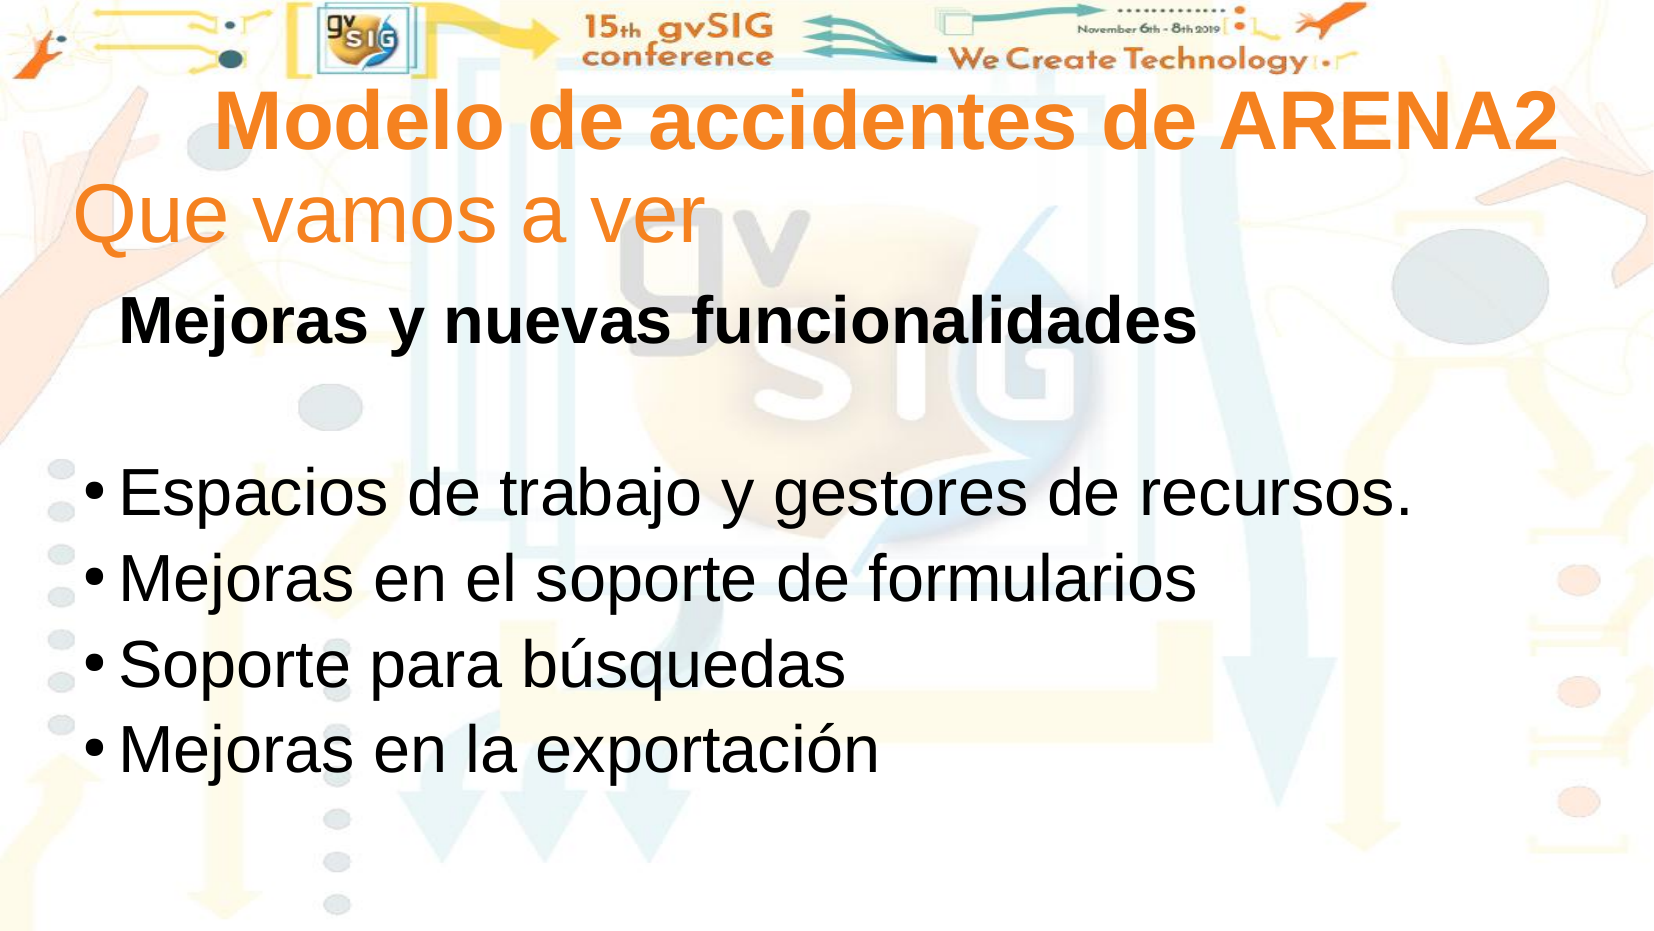

# Modelo de accidentes de ARENA2
Que vamos a ver
Mejoras y nuevas funcionalidades
Espacios de trabajo y gestores de recursos.
Mejoras en el soporte de formularios
Soporte para búsquedas
Mejoras en la exportación